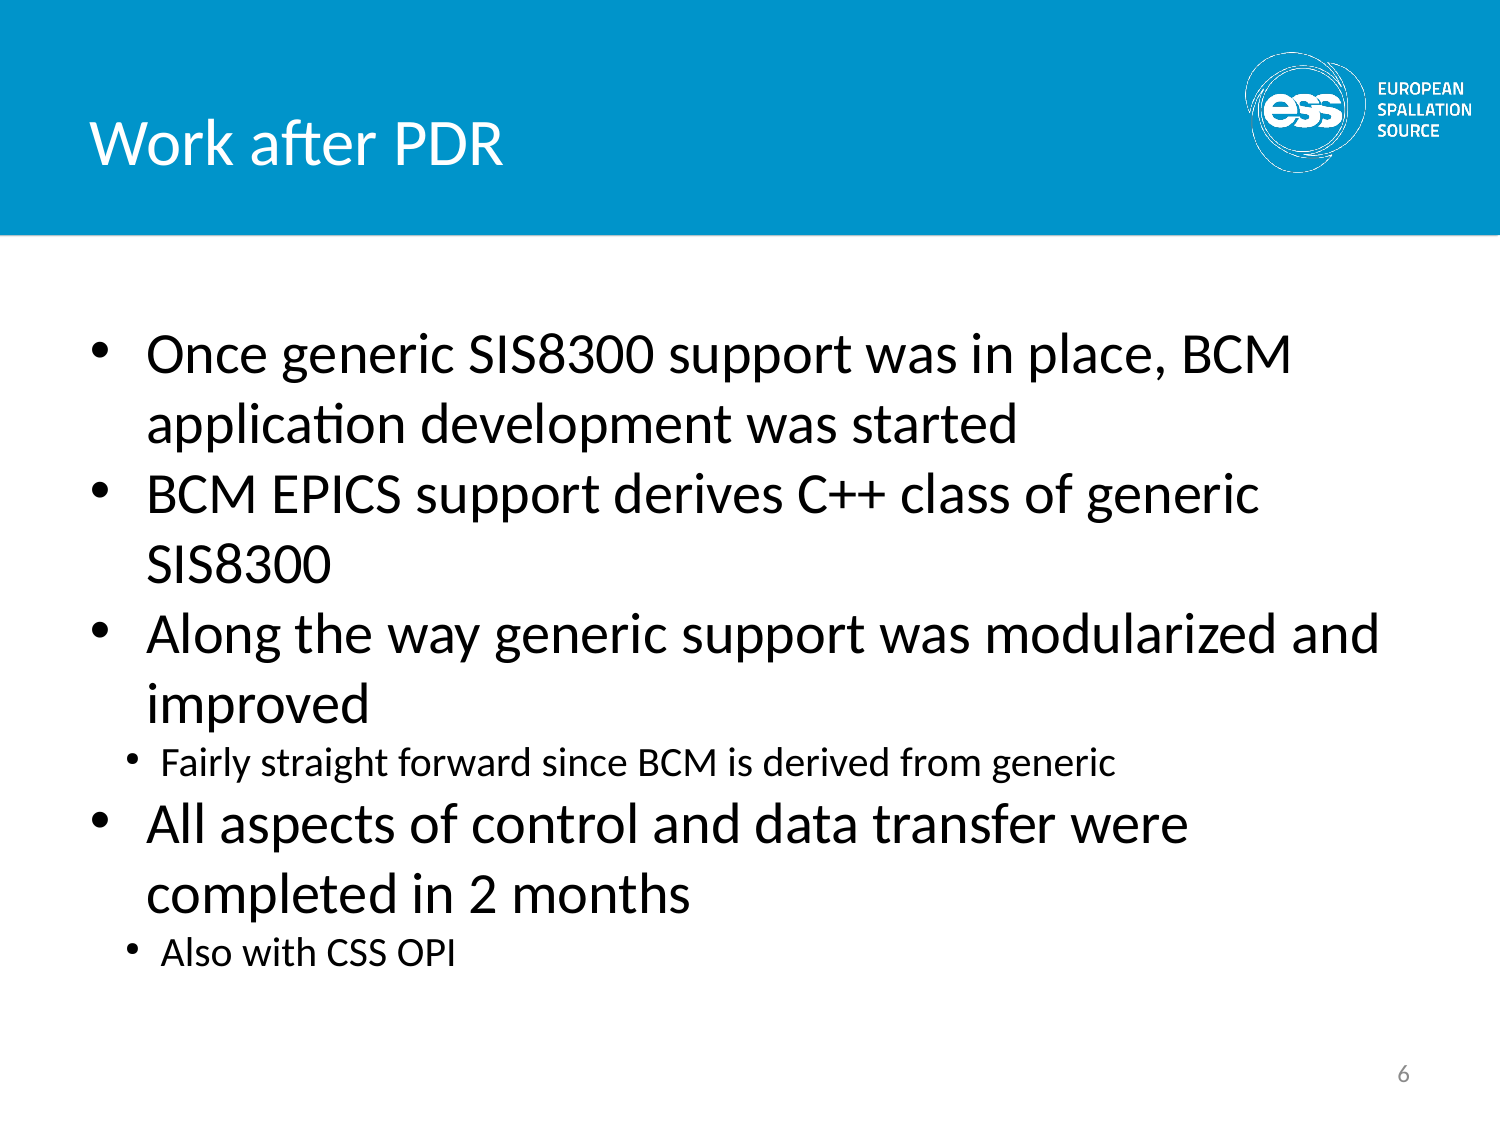

Work after PDR
Once generic SIS8300 support was in place, BCM application development was started
BCM EPICS support derives C++ class of generic SIS8300
Along the way generic support was modularized and improved
Fairly straight forward since BCM is derived from generic
All aspects of control and data transfer were completed in 2 months
Also with CSS OPI